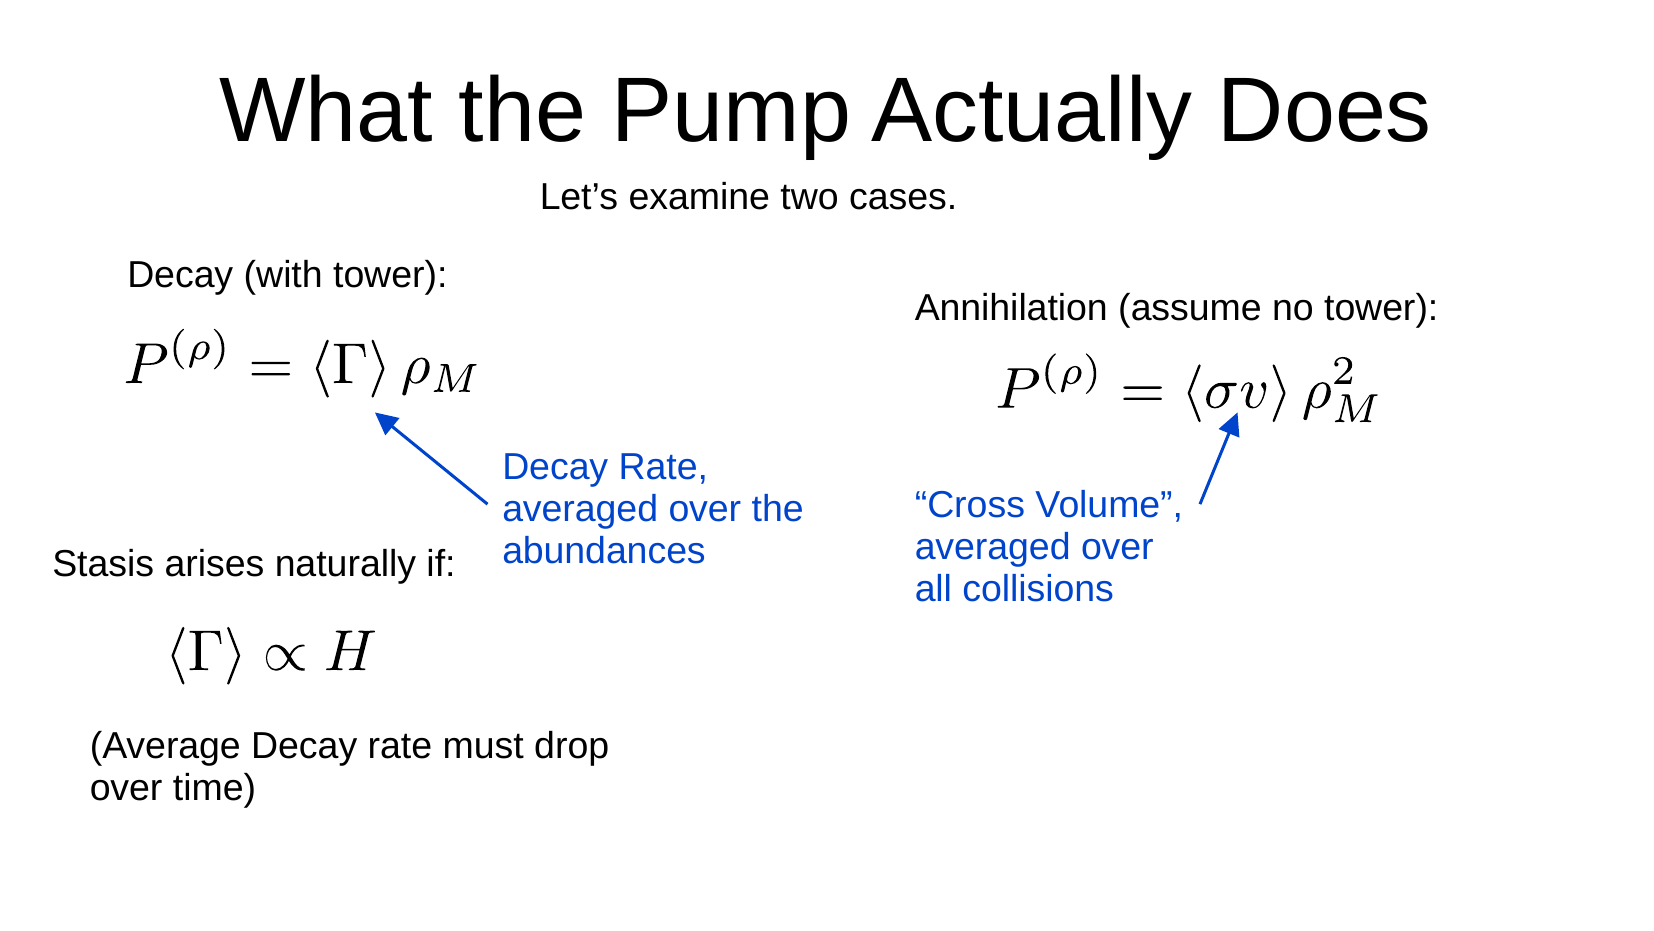

# What the Pump Actually Does
Let’s examine two cases.
Decay (with tower):
Annihilation (assume no tower):
Decay Rate, averaged over the abundances
“Cross Volume”, averaged over all collisions
Stasis arises naturally if:
(Average Decay rate must drop over time)